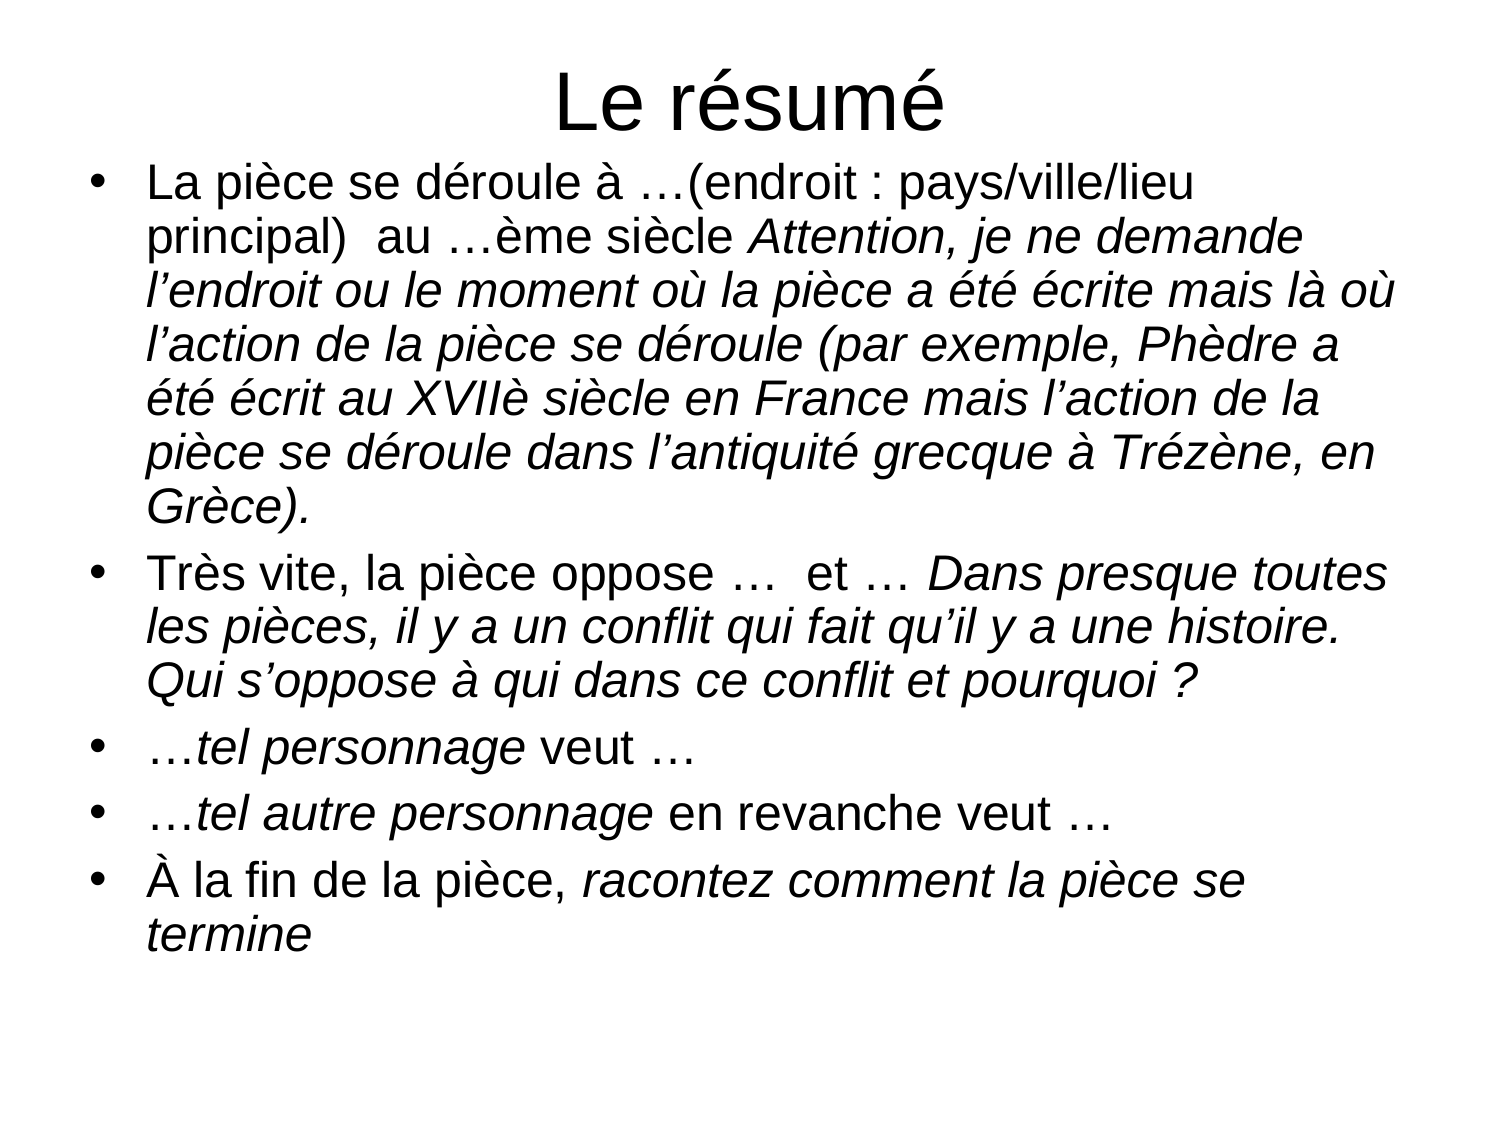

# Le résumé
La pièce se déroule à …(endroit : pays/ville/lieu principal) au …ème siècle Attention, je ne demande l’endroit ou le moment où la pièce a été écrite mais là où l’action de la pièce se déroule (par exemple, Phèdre a été écrit au XVIIè siècle en France mais l’action de la pièce se déroule dans l’antiquité grecque à Trézène, en Grèce).
Très vite, la pièce oppose … et … Dans presque toutes les pièces, il y a un conflit qui fait qu’il y a une histoire. Qui s’oppose à qui dans ce conflit et pourquoi ?
…tel personnage veut …
…tel autre personnage en revanche veut …
À la fin de la pièce, racontez comment la pièce se termine